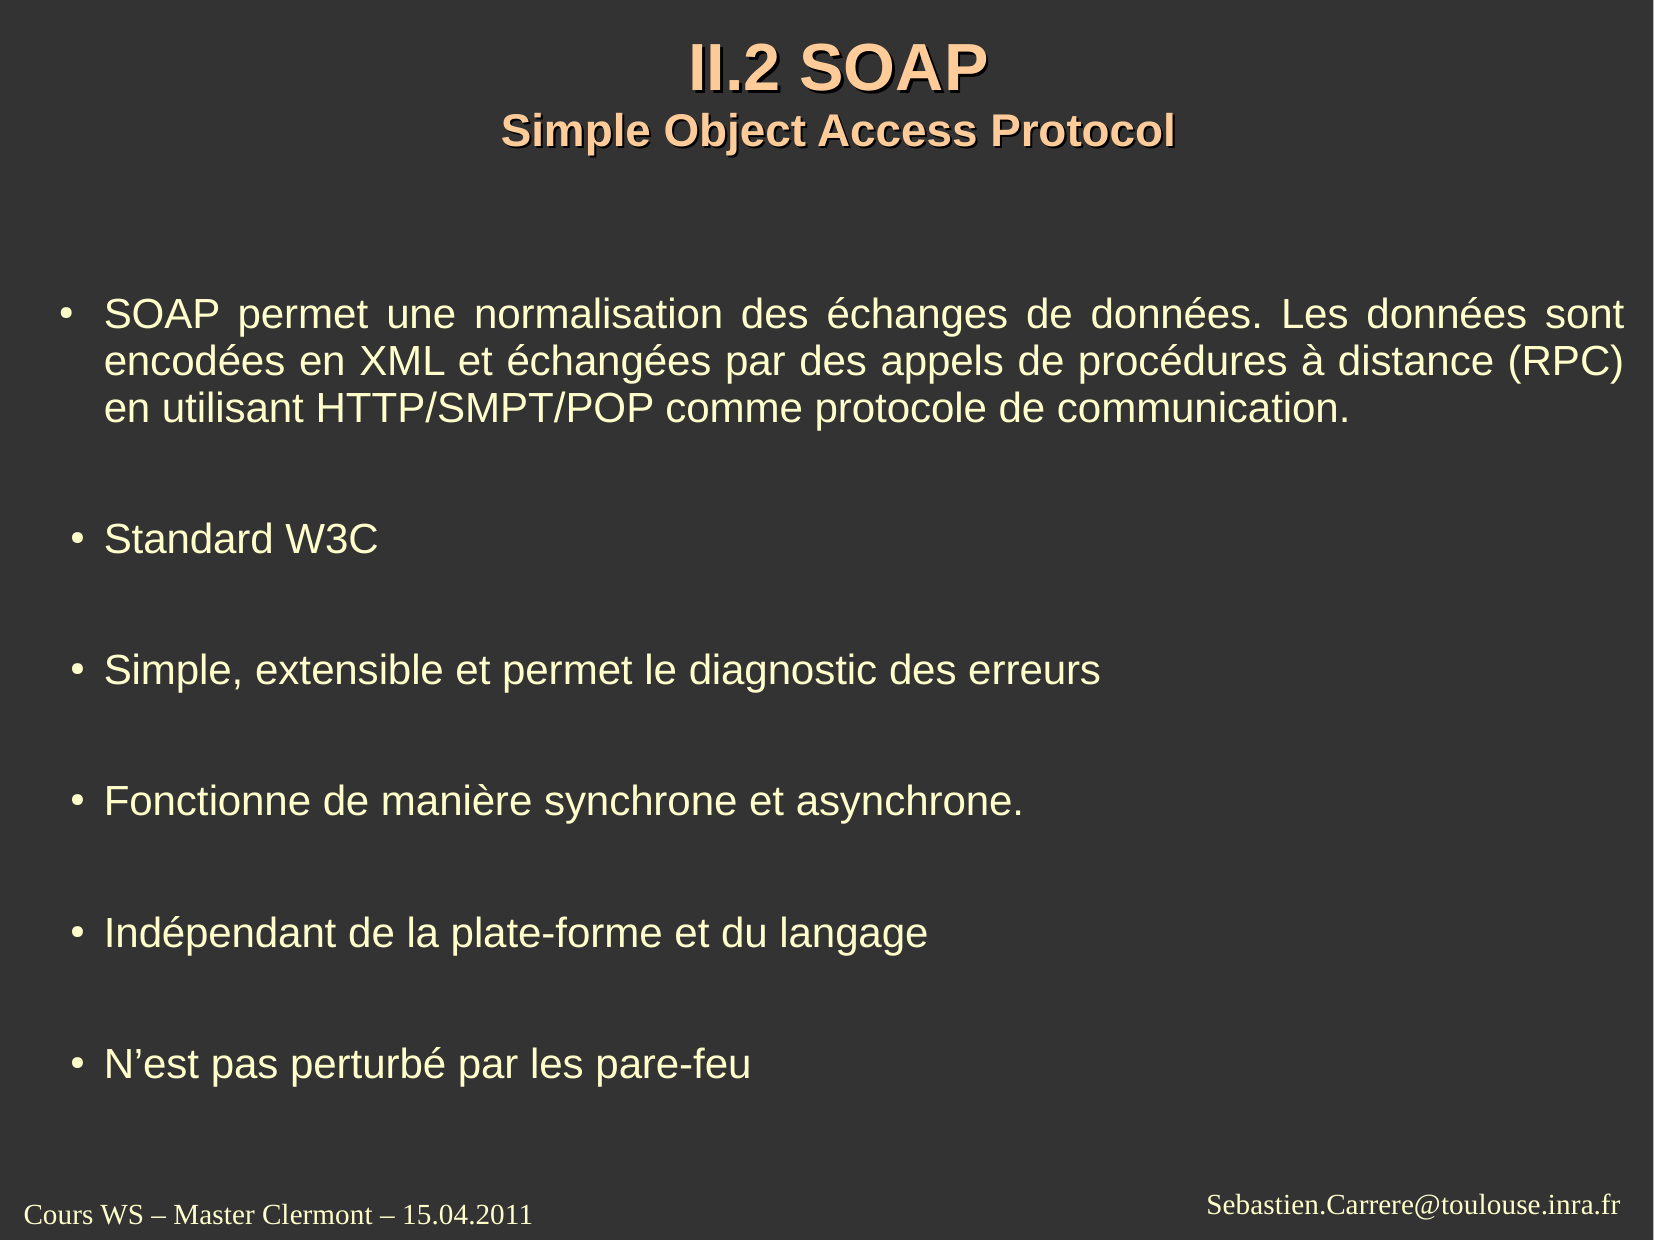

# II.2 SOAP Simple Object Access Protocol
SOAP permet une normalisation des échanges de données. Les données sont encodées en XML et échangées par des appels de procédures à distance (RPC) en utilisant HTTP/SMPT/POP comme protocole de communication.
Standard W3C
Simple, extensible et permet le diagnostic des erreurs
Fonctionne de manière synchrone et asynchrone.
Indépendant de la plate-forme et du langage
N’est pas perturbé par les pare-feu